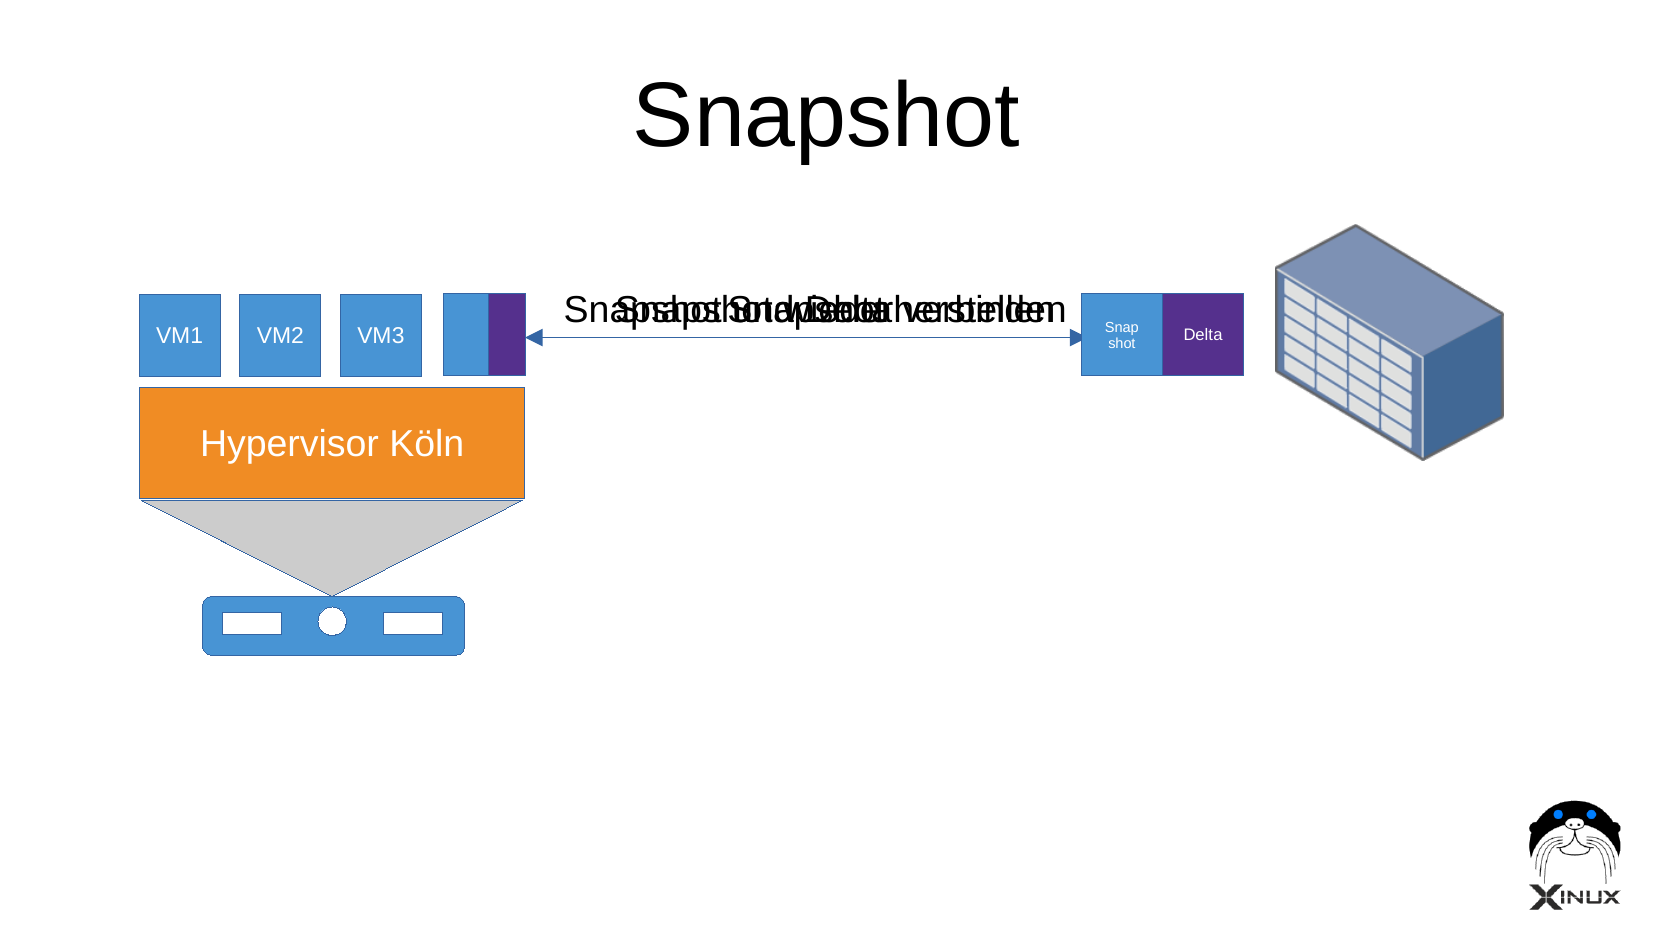

# Snapshot
Snapshot und Delta verbinden
Snapshot wiederherstellen
Snapshot
VM
Oracle
Snap
shot
Snap
shot
Snap
shot
Delta
VM1
VM1
VM2
VM2
VM3
VM3
Hypervisor Köln